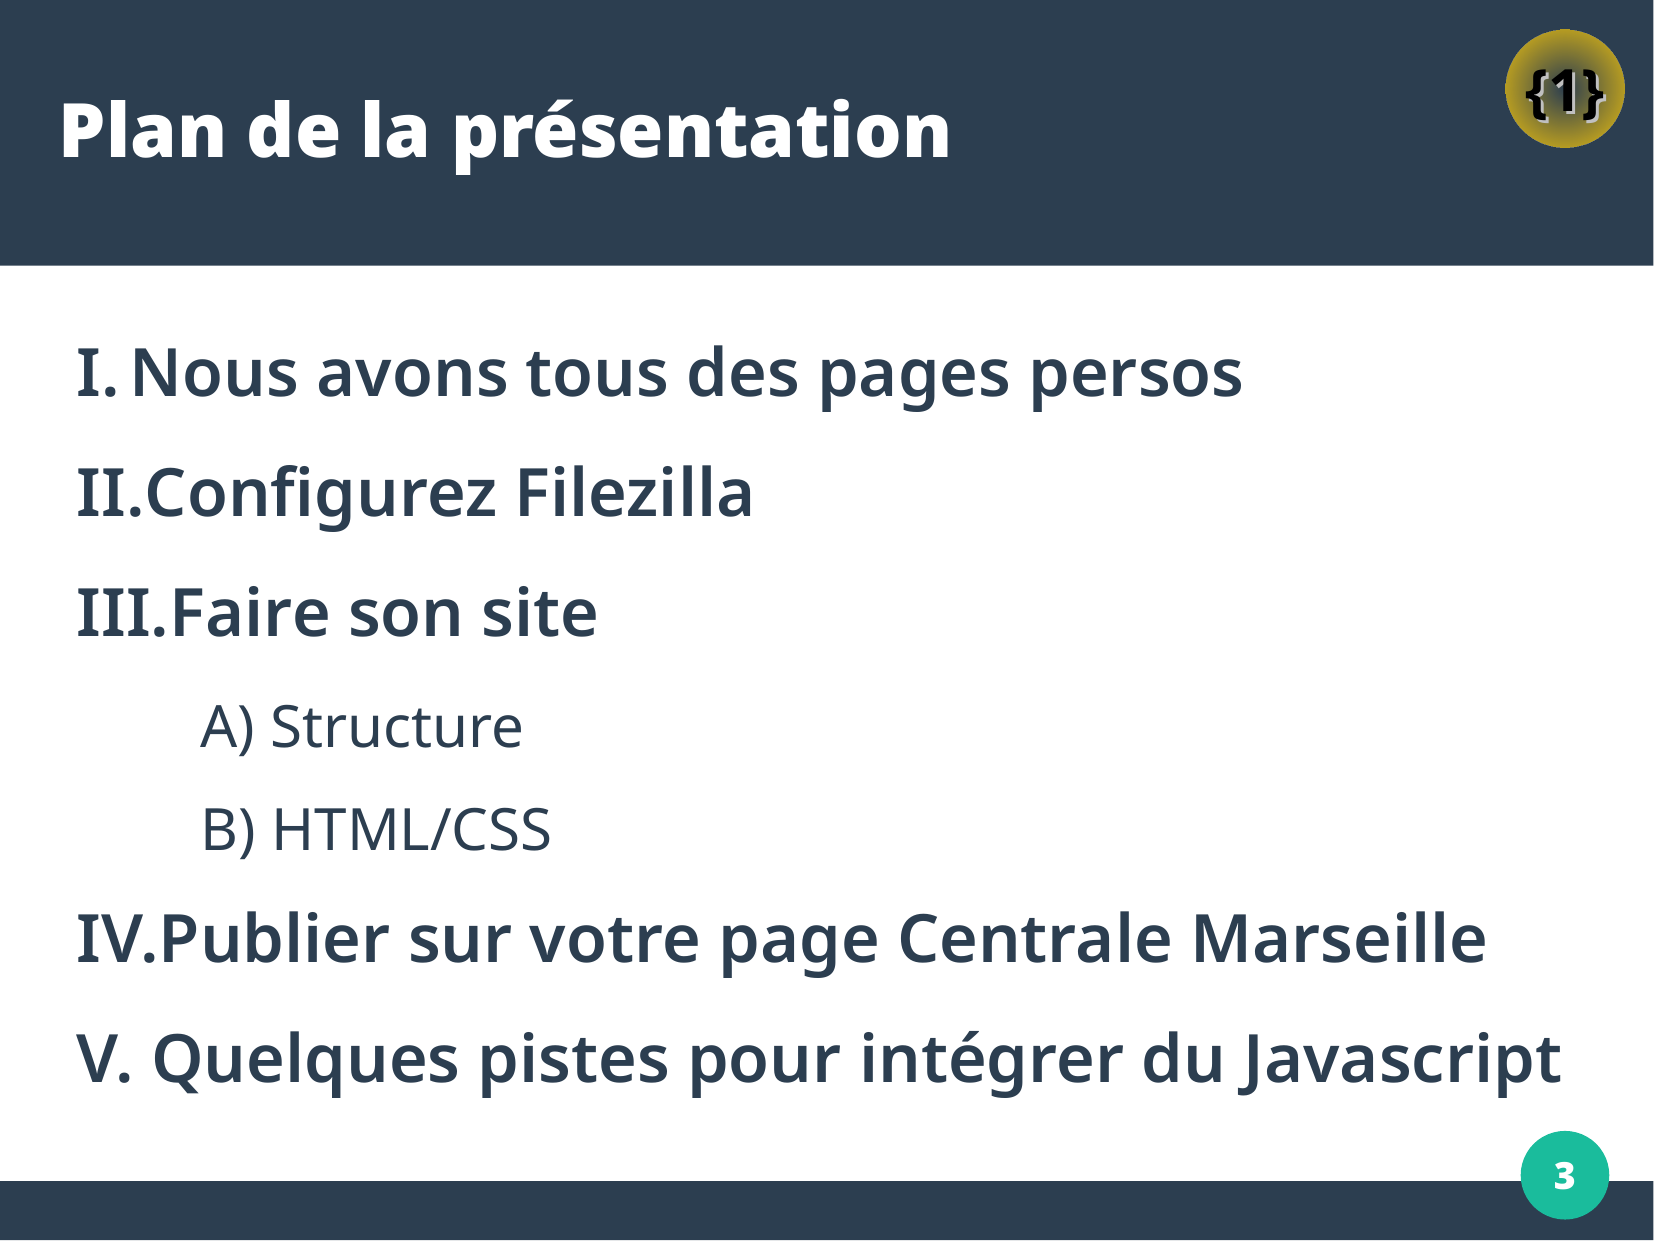

{1}
# Plan de la présentation
Nous avons tous des pages persos
Configurez Filezilla
Faire son site
A) Structure
B) HTML/CSS
Publier sur votre page Centrale Marseille
 Quelques pistes pour intégrer du Javascript
3